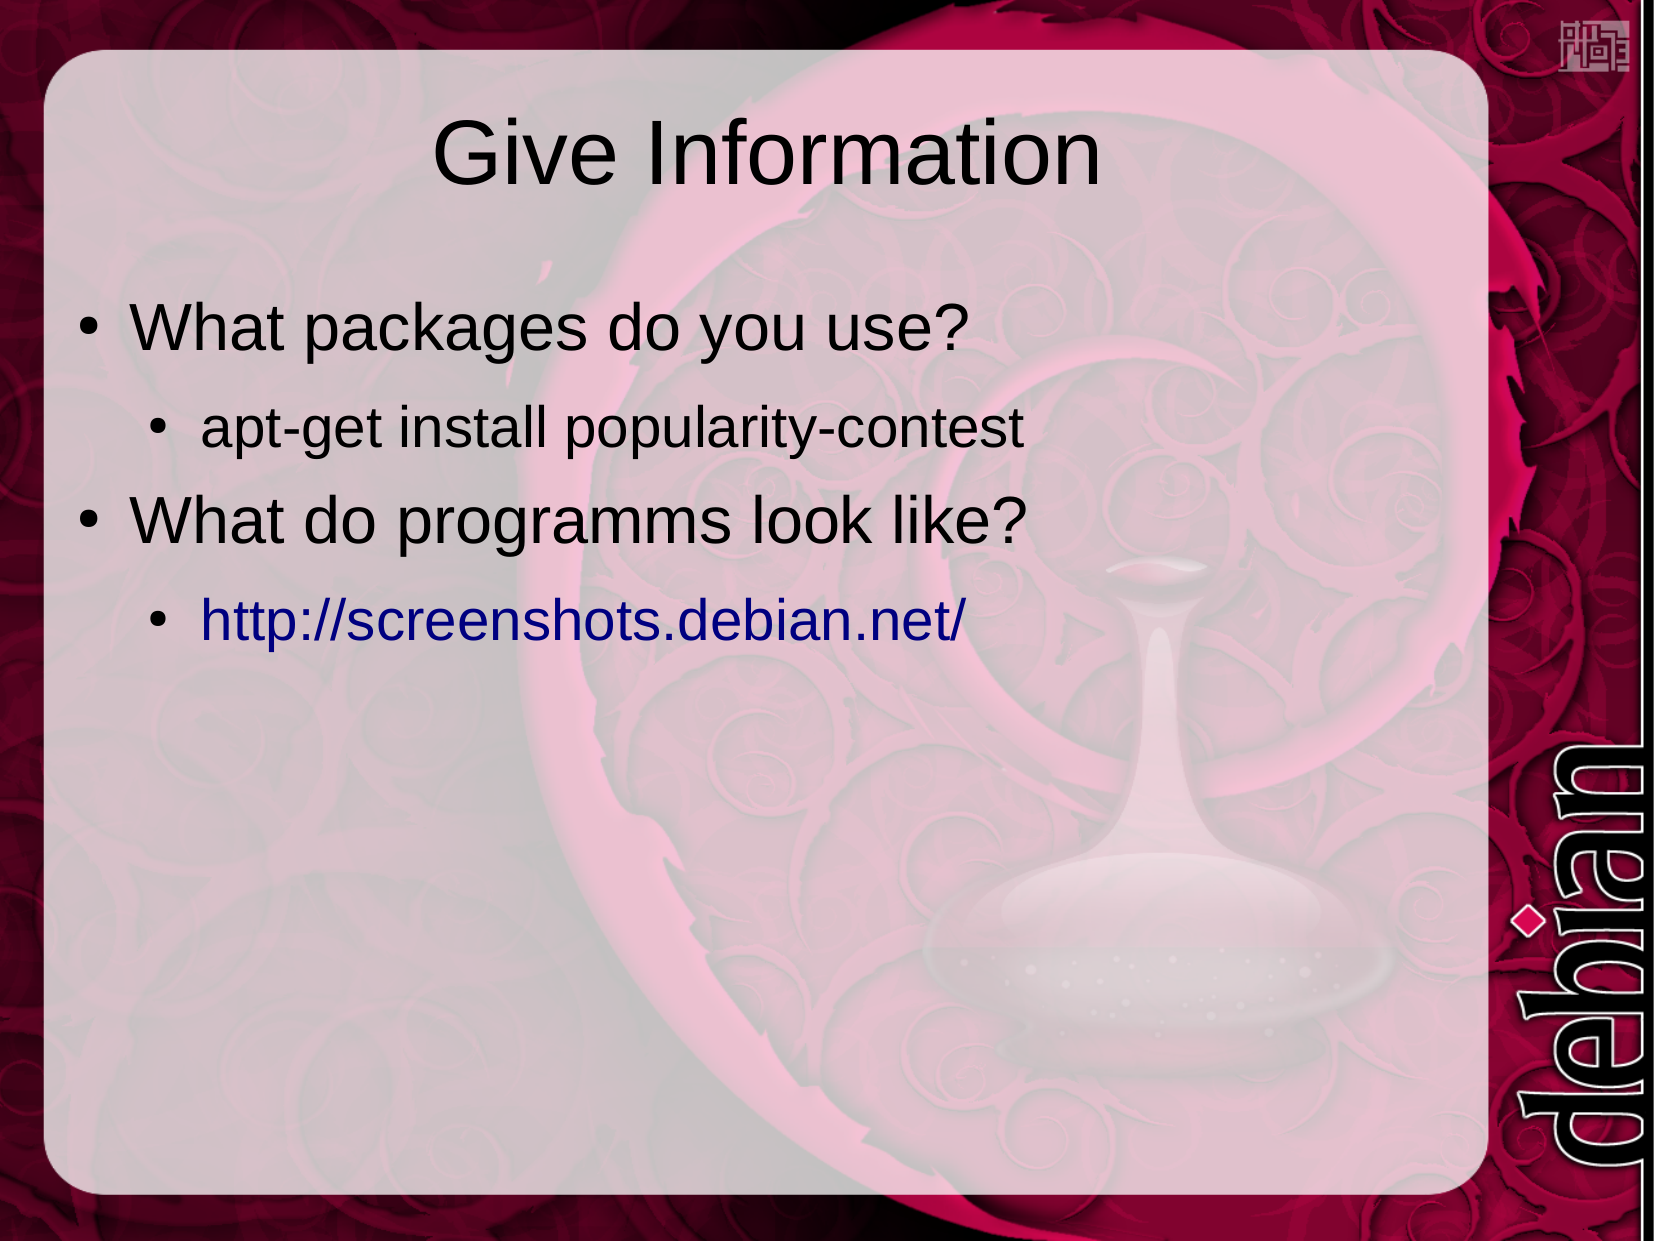

# Give Information
What packages do you use?
apt-get install popularity-contest
What do programms look like?
http://screenshots.debian.net/